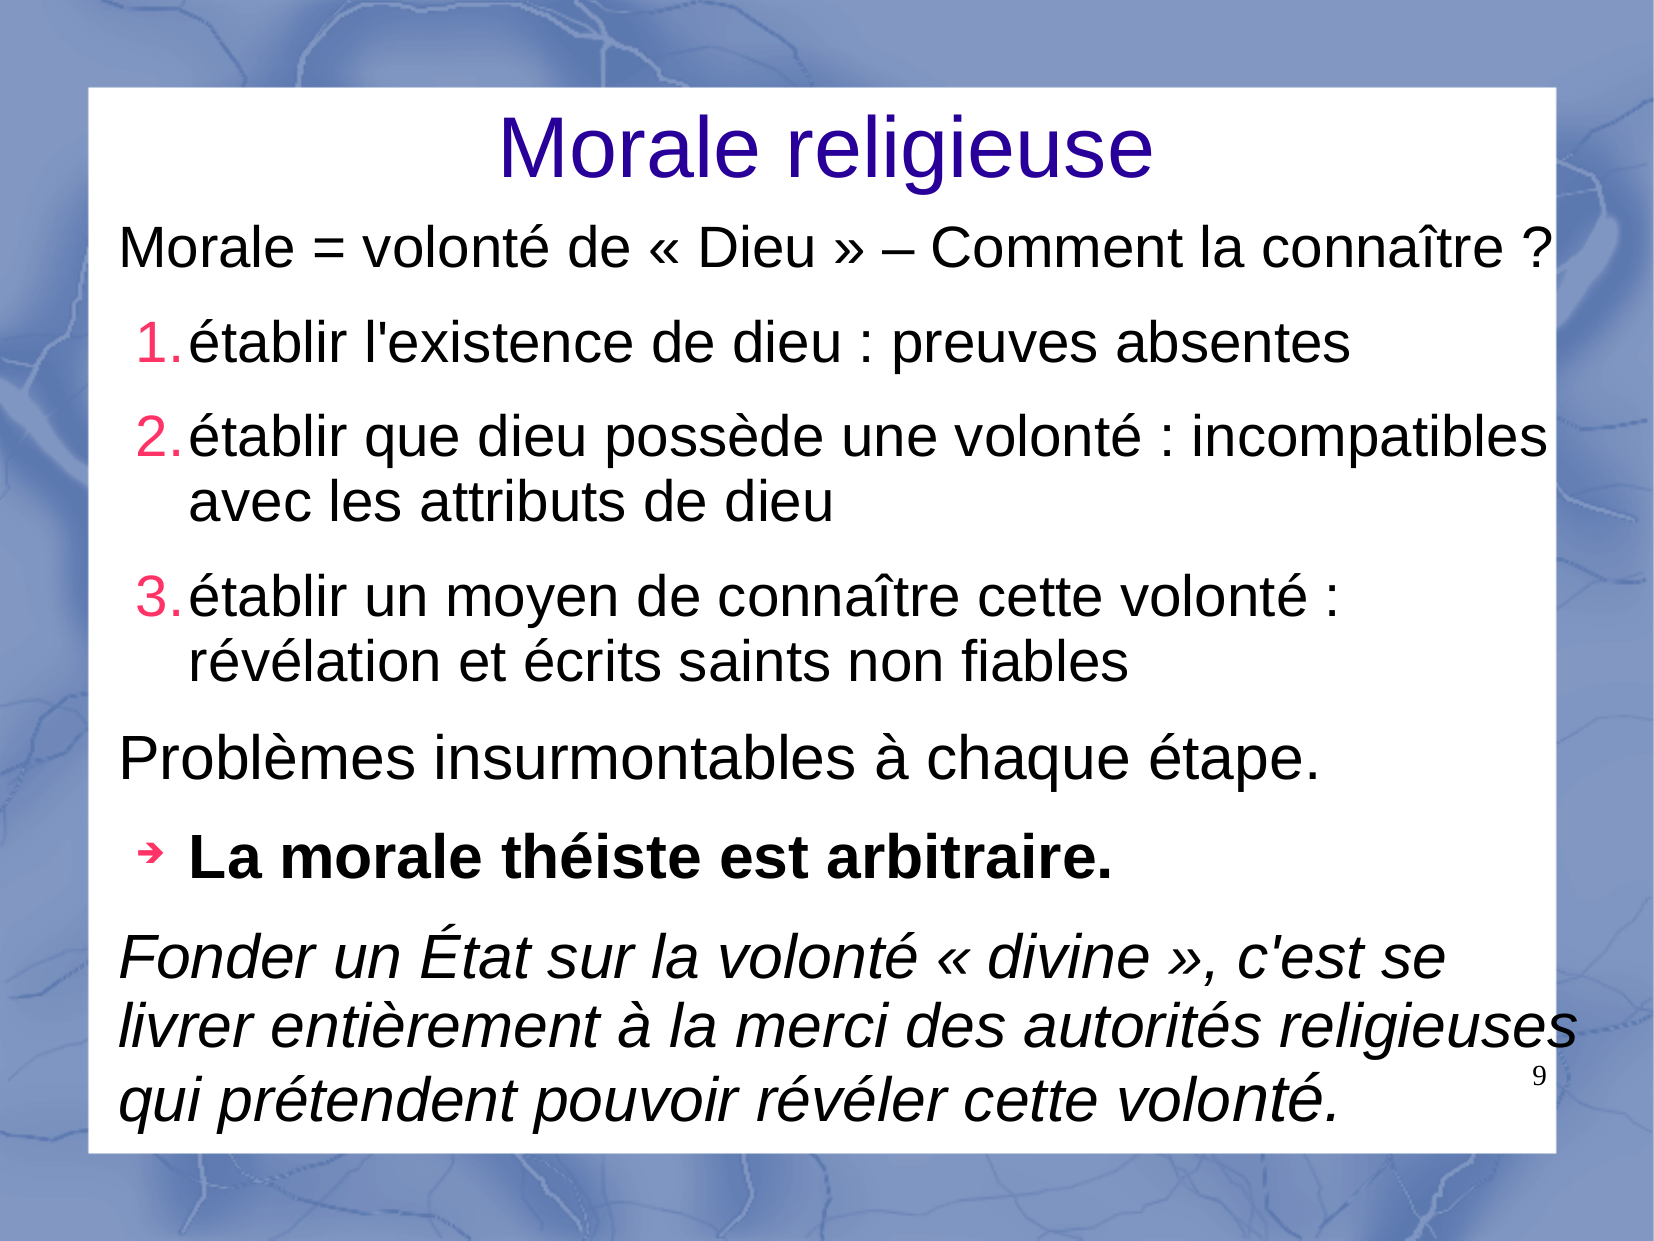

# Morale religieuse
Morale = volonté de « Dieu » – Comment la connaître ?
établir l'existence de dieu : preuves absentes
établir que dieu possède une volonté : incompatibles avec les attributs de dieu
établir un moyen de connaître cette volonté : révélation et écrits saints non fiables
Problèmes insurmontables à chaque étape.
La morale théiste est arbitraire.
Fonder un État sur la volonté « divine », c'est se livrer entièrement à la merci des autorités religieuses qui prétendent pouvoir révéler cette volonté.
9